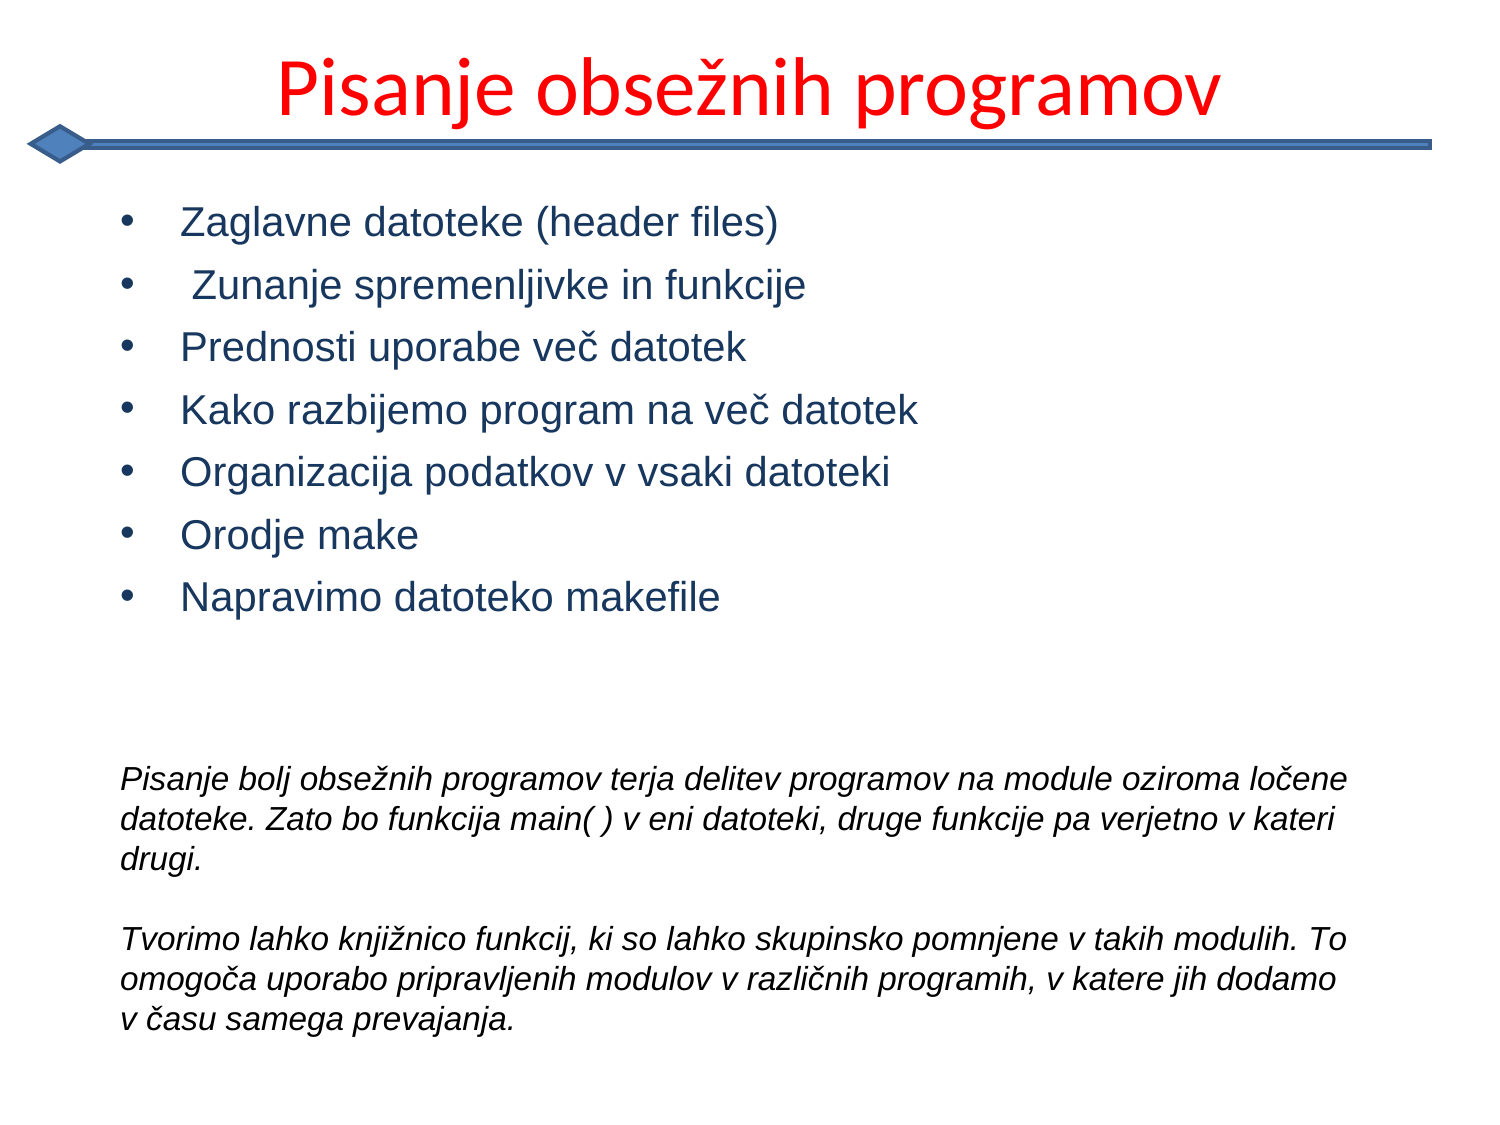

# Pisanje obsežnih programov
Zaglavne datoteke (header files)
 Zunanje spremenljivke in funkcije
Prednosti uporabe več datotek
Kako razbijemo program na več datotek
Organizacija podatkov v vsaki datoteki
Orodje make
Napravimo datoteko makefile
Pisanje bolj obsežnih programov terja delitev programov na module oziroma ločene datoteke. Zato bo funkcija main( ) v eni datoteki, druge funkcije pa verjetno v kateri drugi.
Tvorimo lahko knjižnico funkcij, ki so lahko skupinsko pomnjene v takih modulih. To omogoča uporabo pripravljenih modulov v različnih programih, v katere jih dodamo v času samega prevajanja.